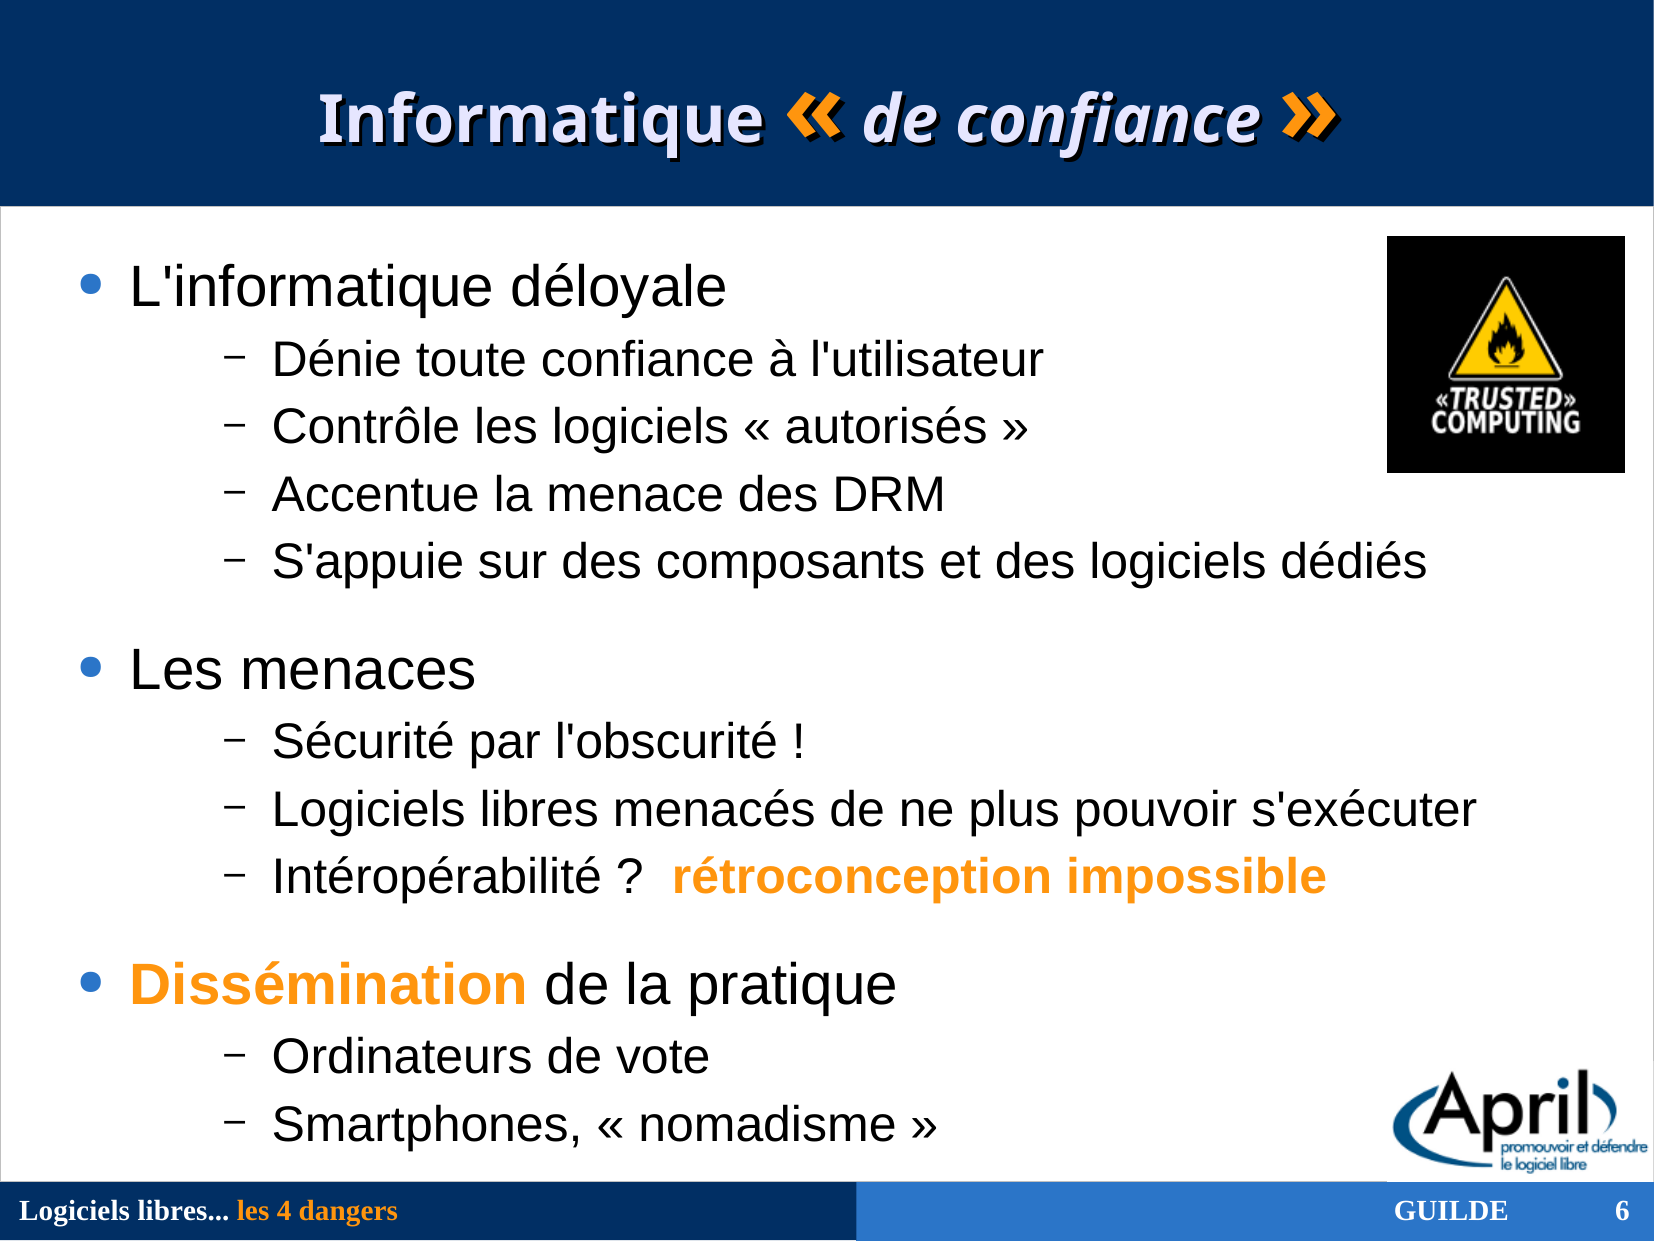

# Informatique « de confiance »
L'informatique déloyale
Dénie toute confiance à l'utilisateur
Contrôle les logiciels « autorisés »
Accentue la menace des DRM
S'appuie sur des composants et des logiciels dédiés
Les menaces
Sécurité par l'obscurité !
Logiciels libres menacés de ne plus pouvoir s'exécuter
Intéropérabilité ? rétroconception impossible
Dissémination de la pratique
Ordinateurs de vote
Smartphones, « nomadisme »
6